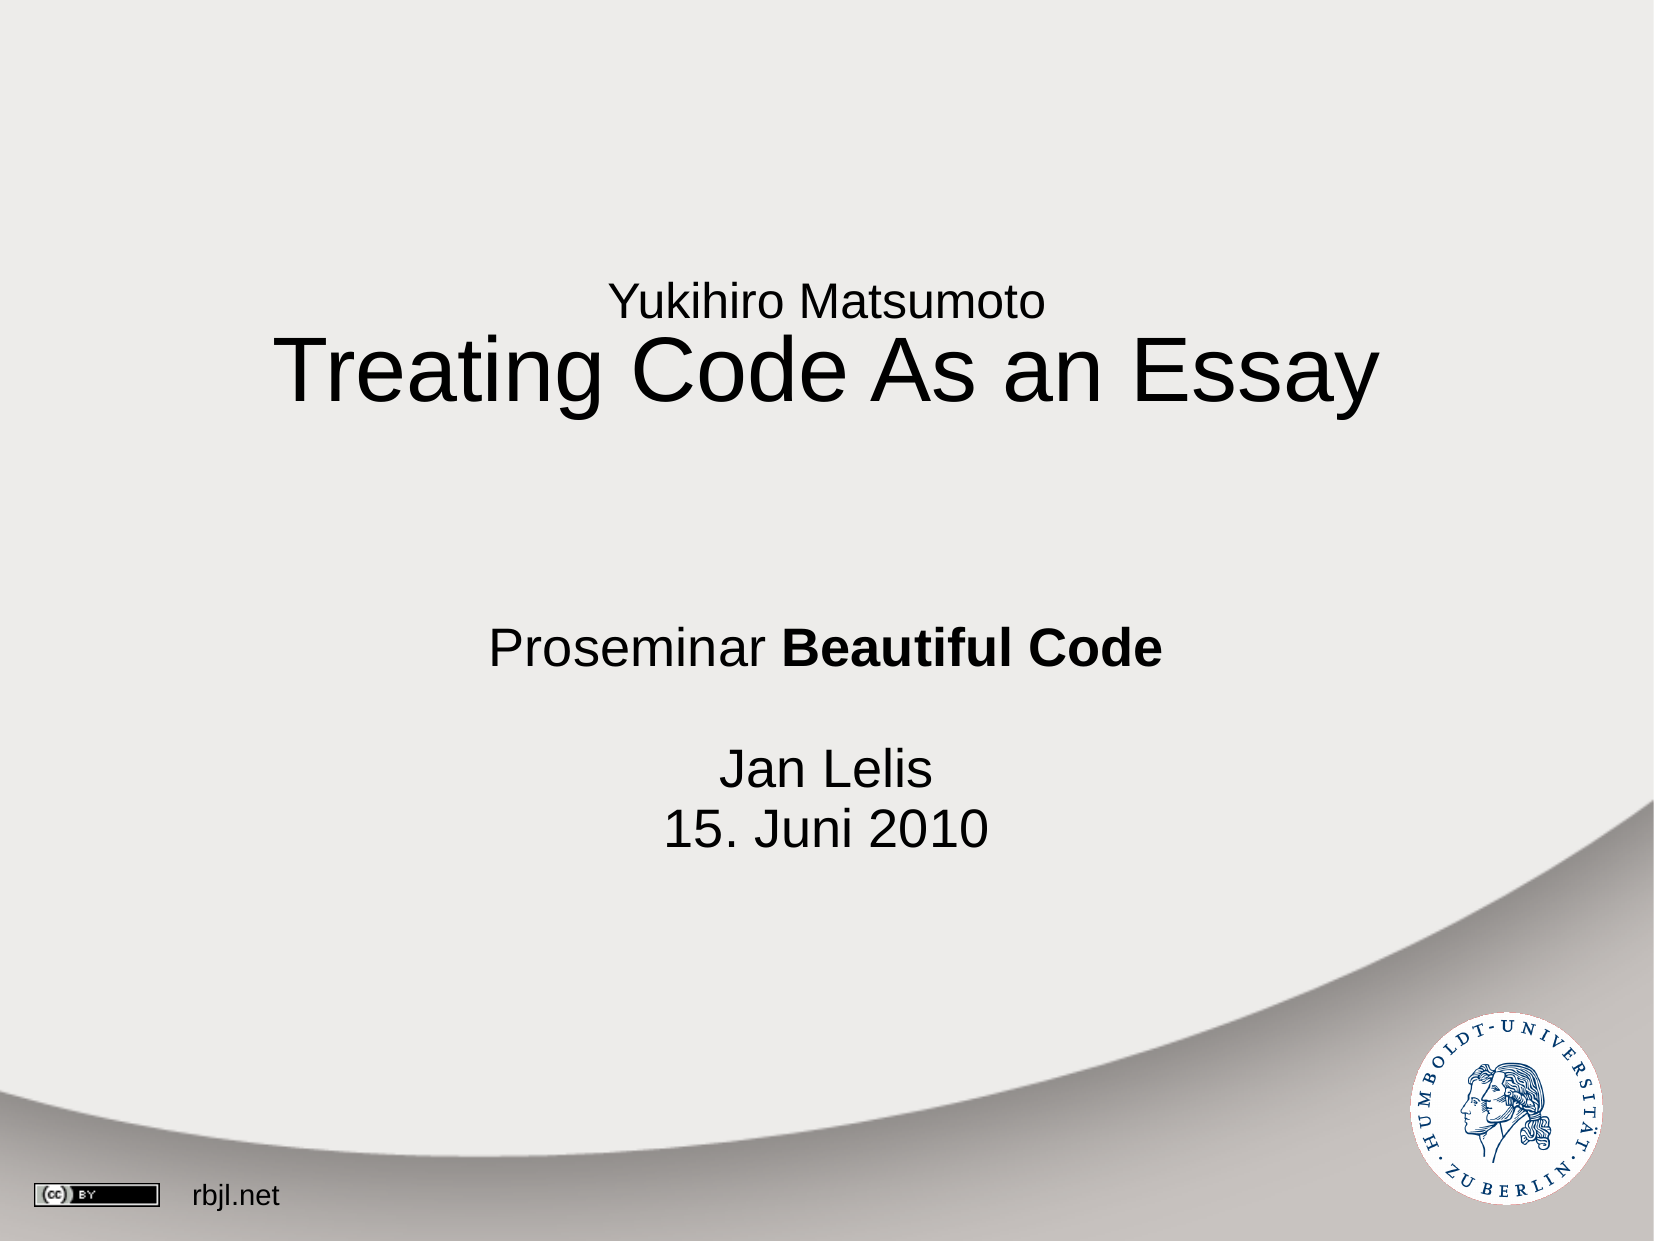

# Treating Code As an Essay
Yukihiro Matsumoto
Proseminar Beautiful Code
Jan Lelis
15. Juni 2010
rbjl.net